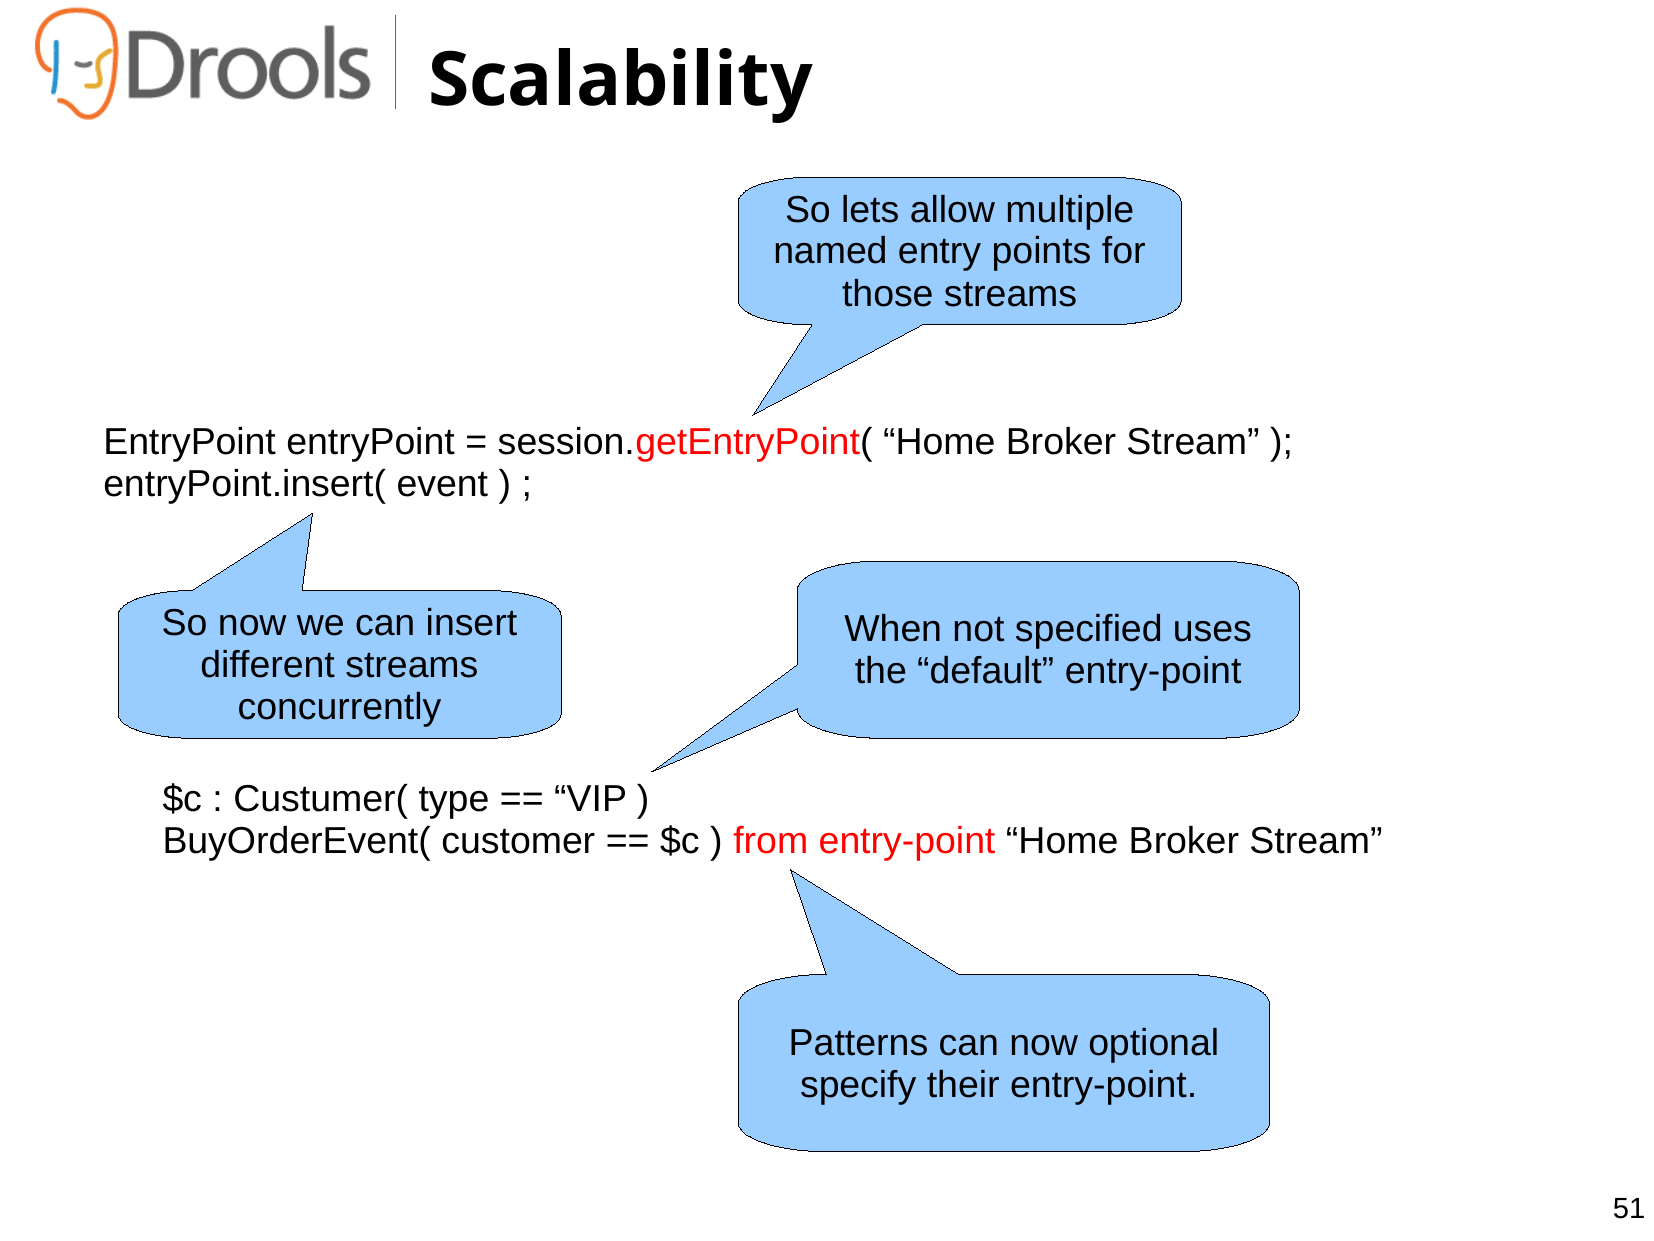

# Scalability
So lets allow multiple named entry points for those streams
EntryPoint entryPoint = session.getEntryPoint( “Home Broker Stream” );
entryPoint.insert( event ) ;
When not specified uses the “default” entry-point
So now we can insert different streams concurrently
$c : Custumer( type == “VIP )
BuyOrderEvent( customer == $c ) from entry-point “Home Broker Stream”
Patterns can now optional specify their entry-point.